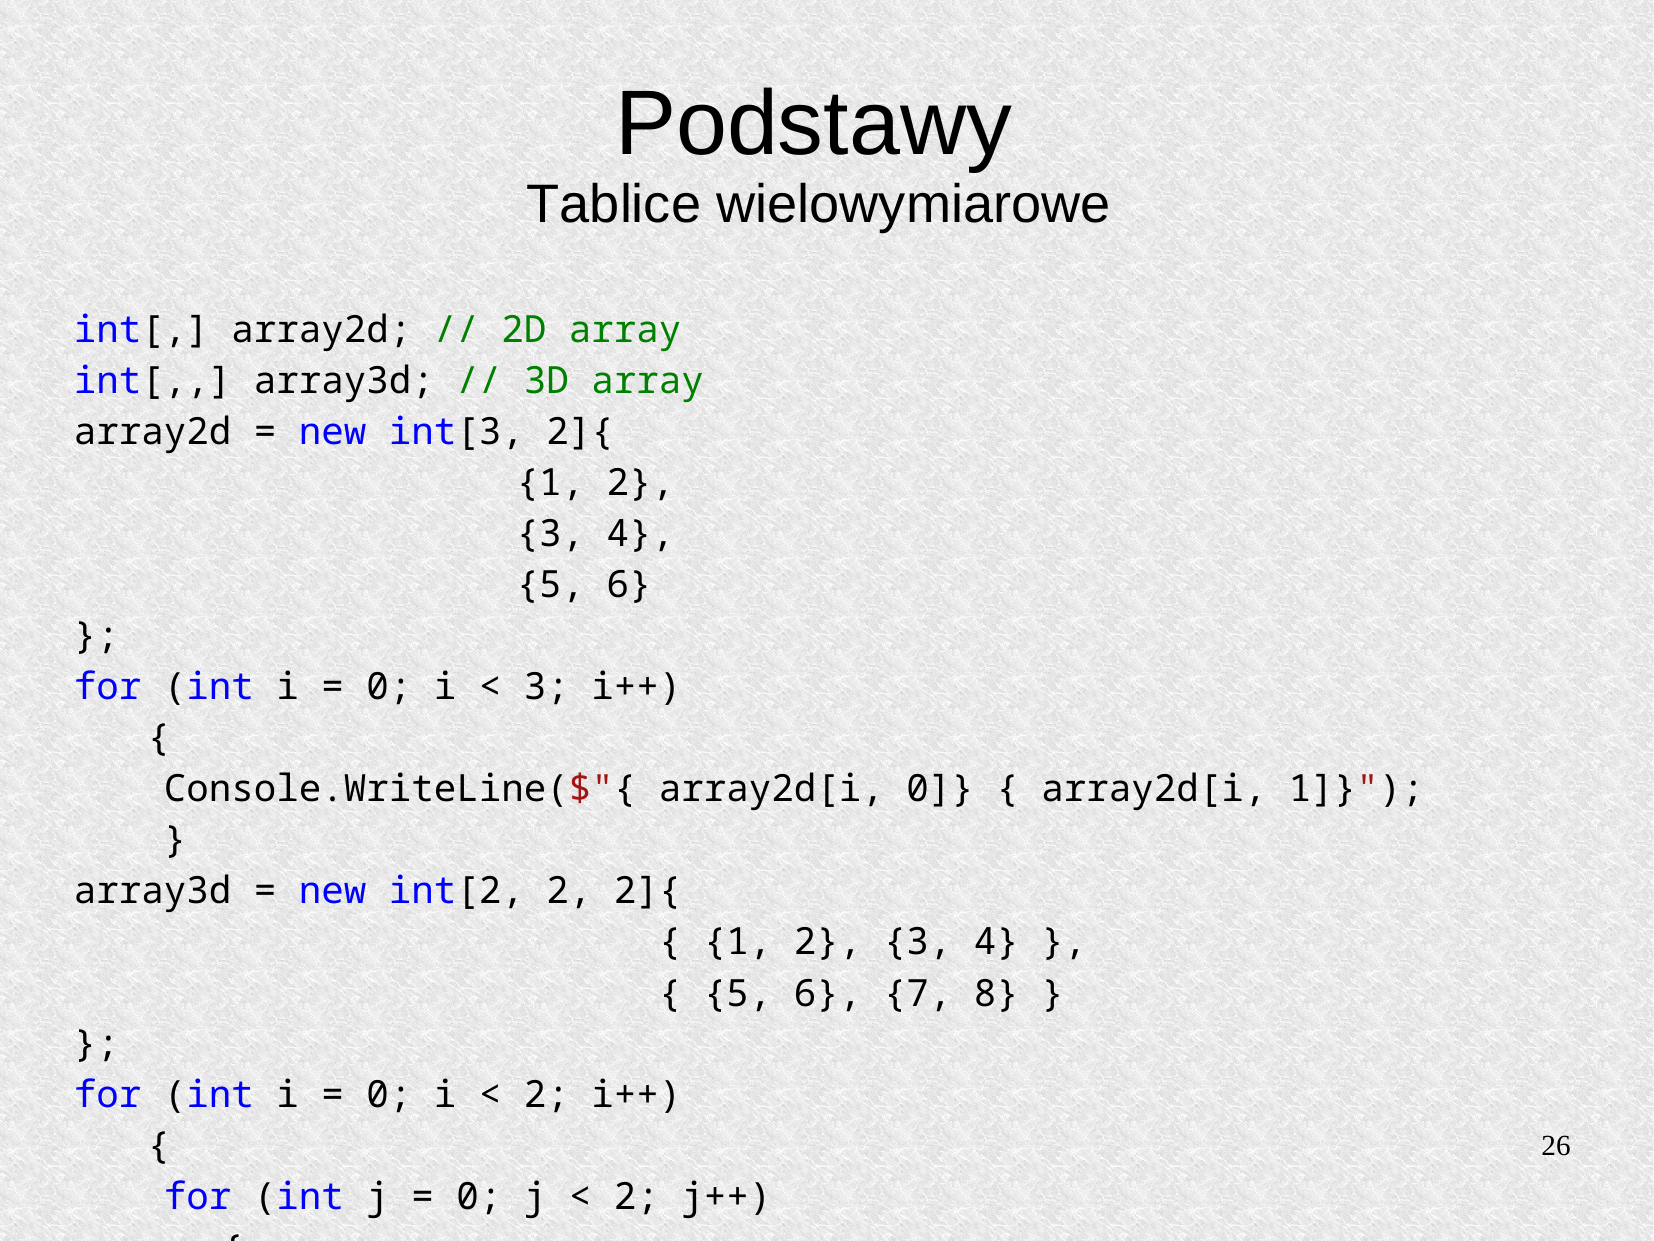

# Podstawy Tablice wielowymiarowe
int[,] array2d; // 2D array
int[,,] array3d; // 3D array
array2d = new int[3, 2]{
						{1, 2},
						{3, 4},
						{5, 6}
};
for (int i = 0; i < 3; i++)
	{
 Console.WriteLine($"{ array2d[i, 0]} { array2d[i, 1]}");
 }
array3d = new int[2, 2, 2]{
 { {1, 2}, {3, 4} },
 { {5, 6}, {7, 8} }
};
for (int i = 0; i < 2; i++)
	{
 for (int j = 0; j < 2; j++)
 	{
 Console.WriteLine($"{ array3d[i, j, 0]} { array3d[i, j, 1]}");
 }
 }
26